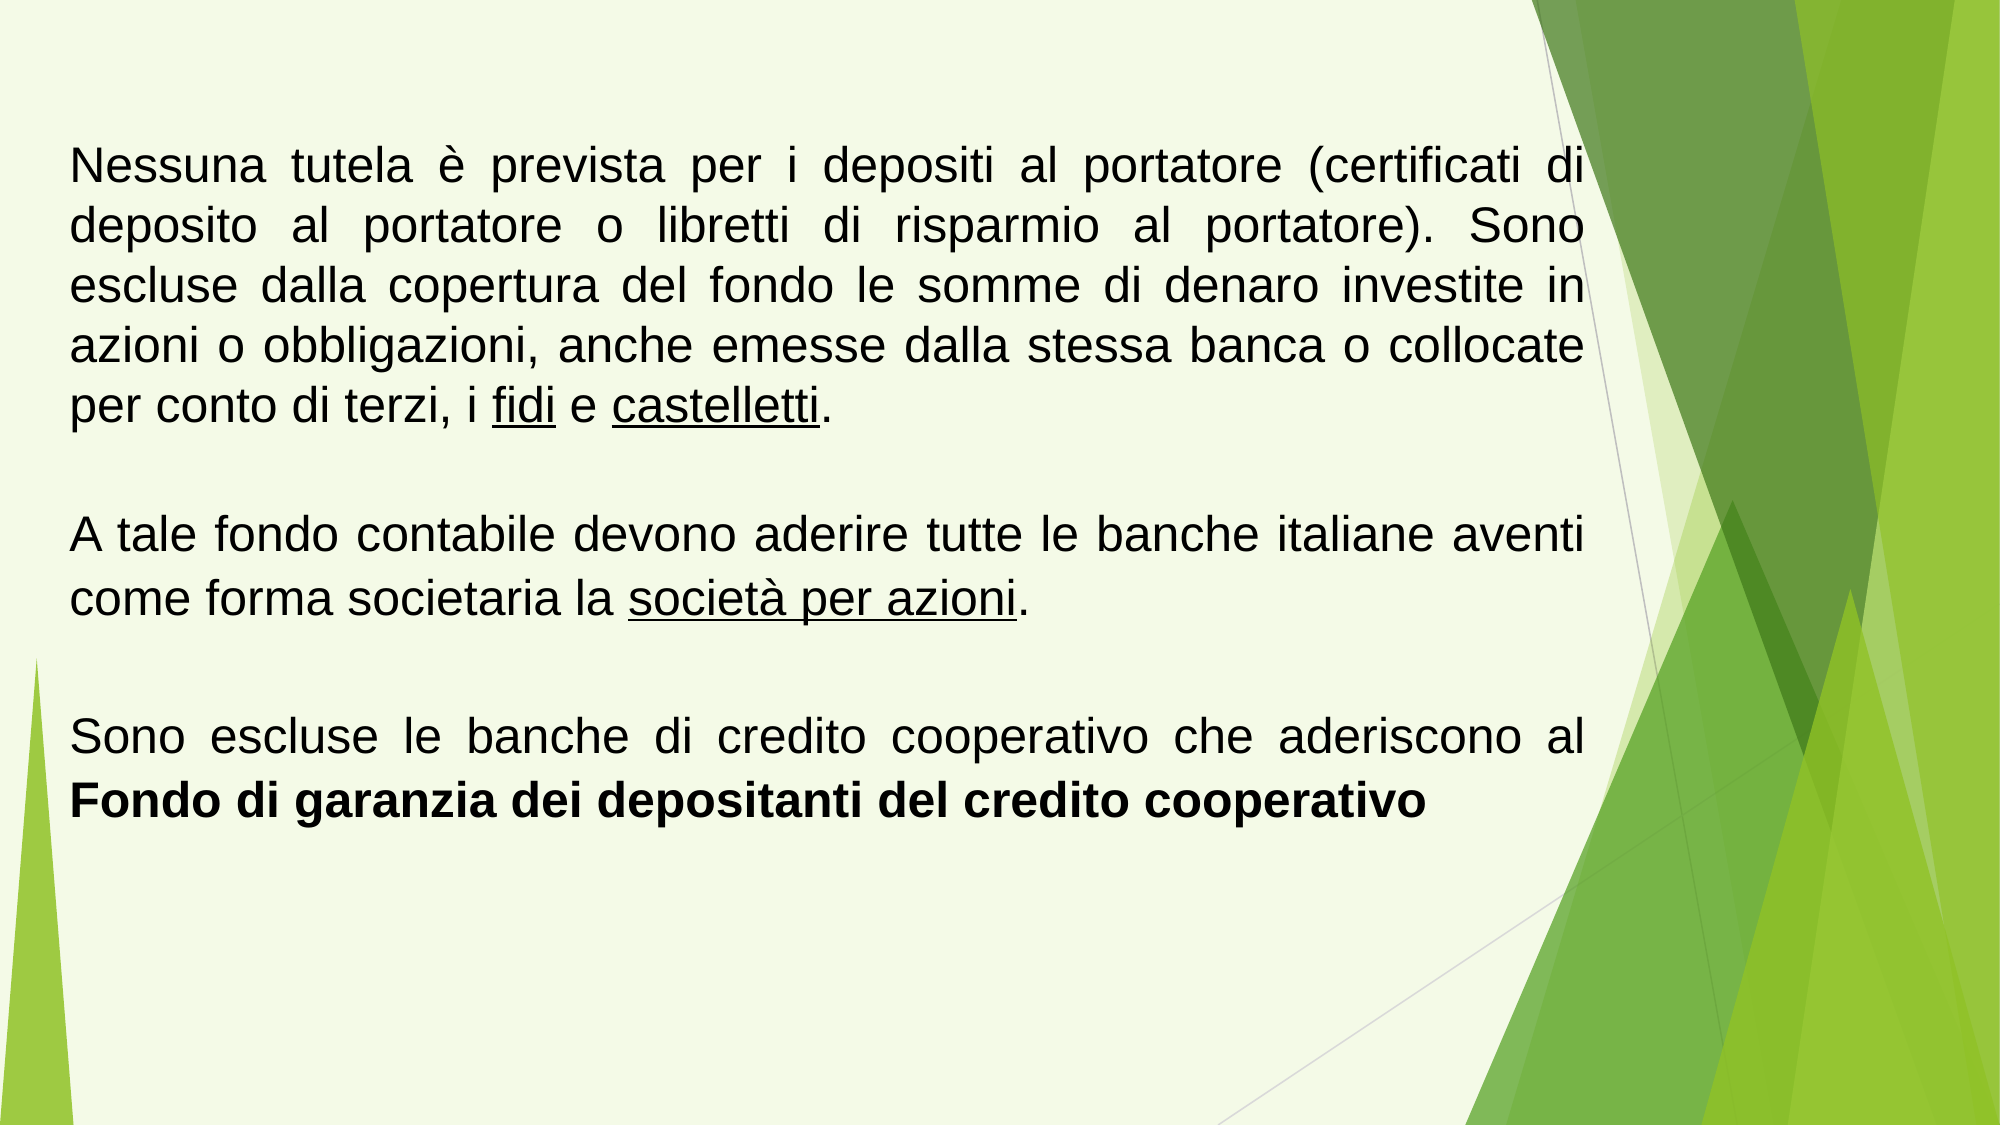

Nessuna tutela è prevista per i depositi al portatore (certificati di deposito al portatore o libretti di risparmio al portatore). Sono escluse dalla copertura del fondo le somme di denaro investite in azioni o obbligazioni, anche emesse dalla stessa banca o collocate per conto di terzi, i fidi e castelletti.
A tale fondo contabile devono aderire tutte le banche italiane aventi come forma societaria la società per azioni.
Sono escluse le banche di credito cooperativo che aderiscono al Fondo di garanzia dei depositanti del credito cooperativo